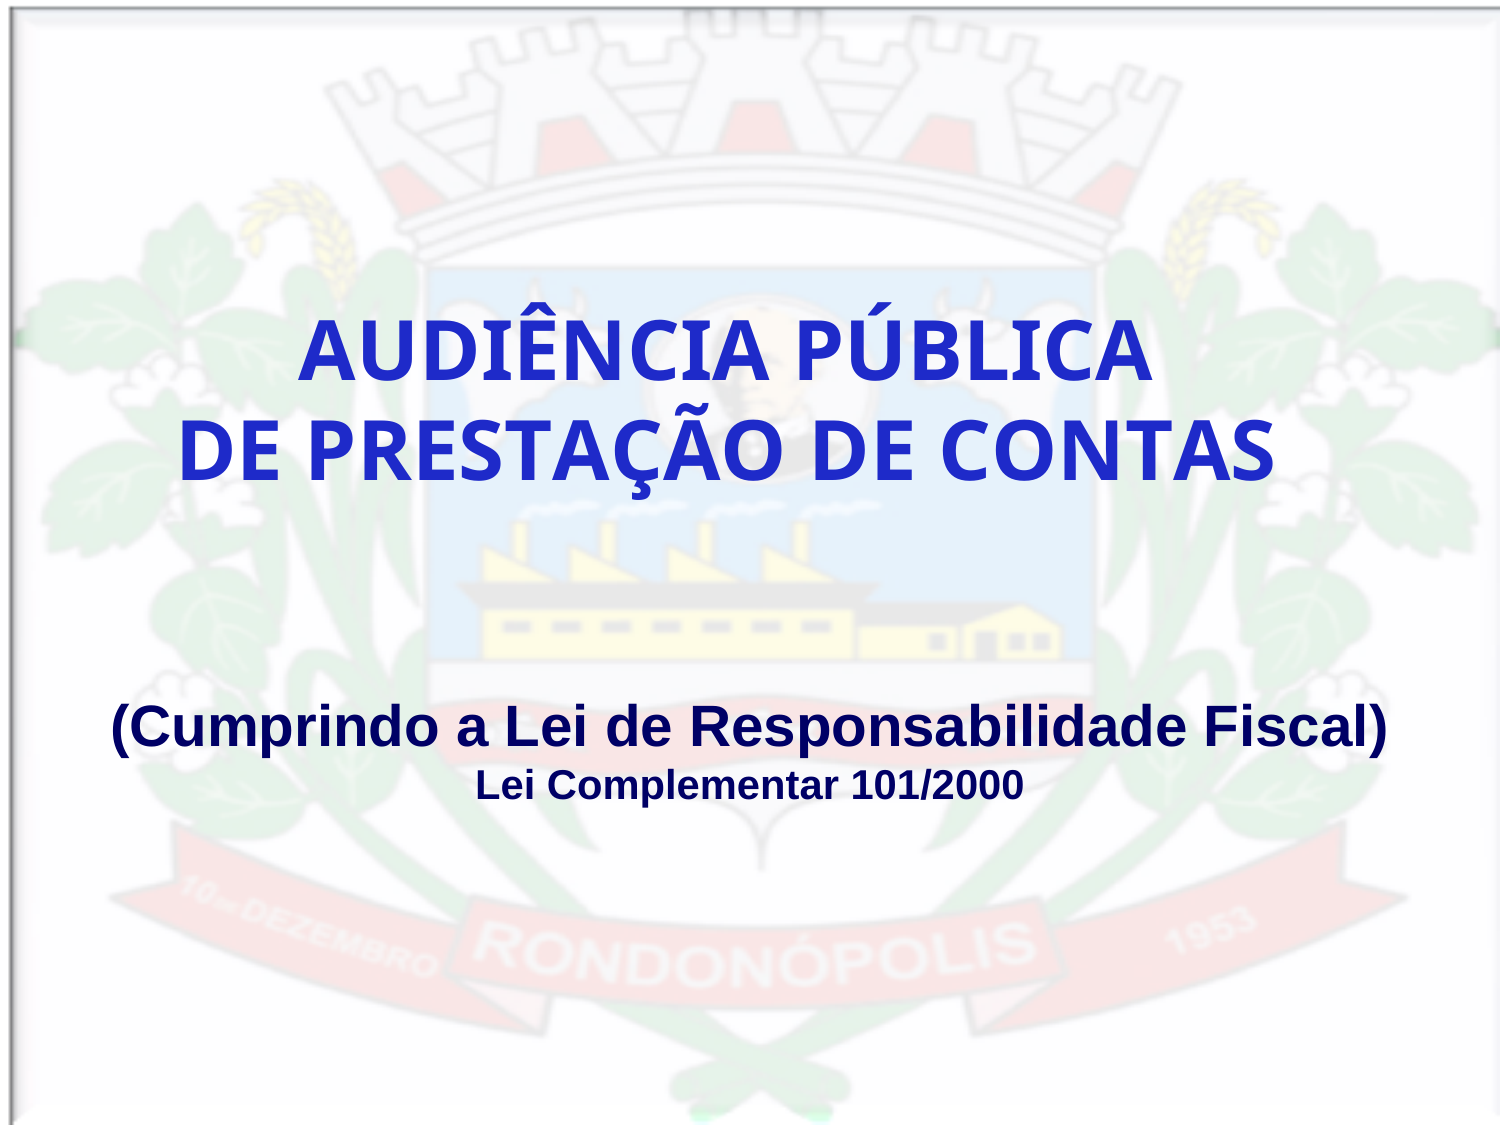

# AUDIÊNCIA PÚBLICA DE PRESTAÇÃO DE CONTAS
(Cumprindo a Lei de Responsabilidade Fiscal)
Lei Complementar 101/2000